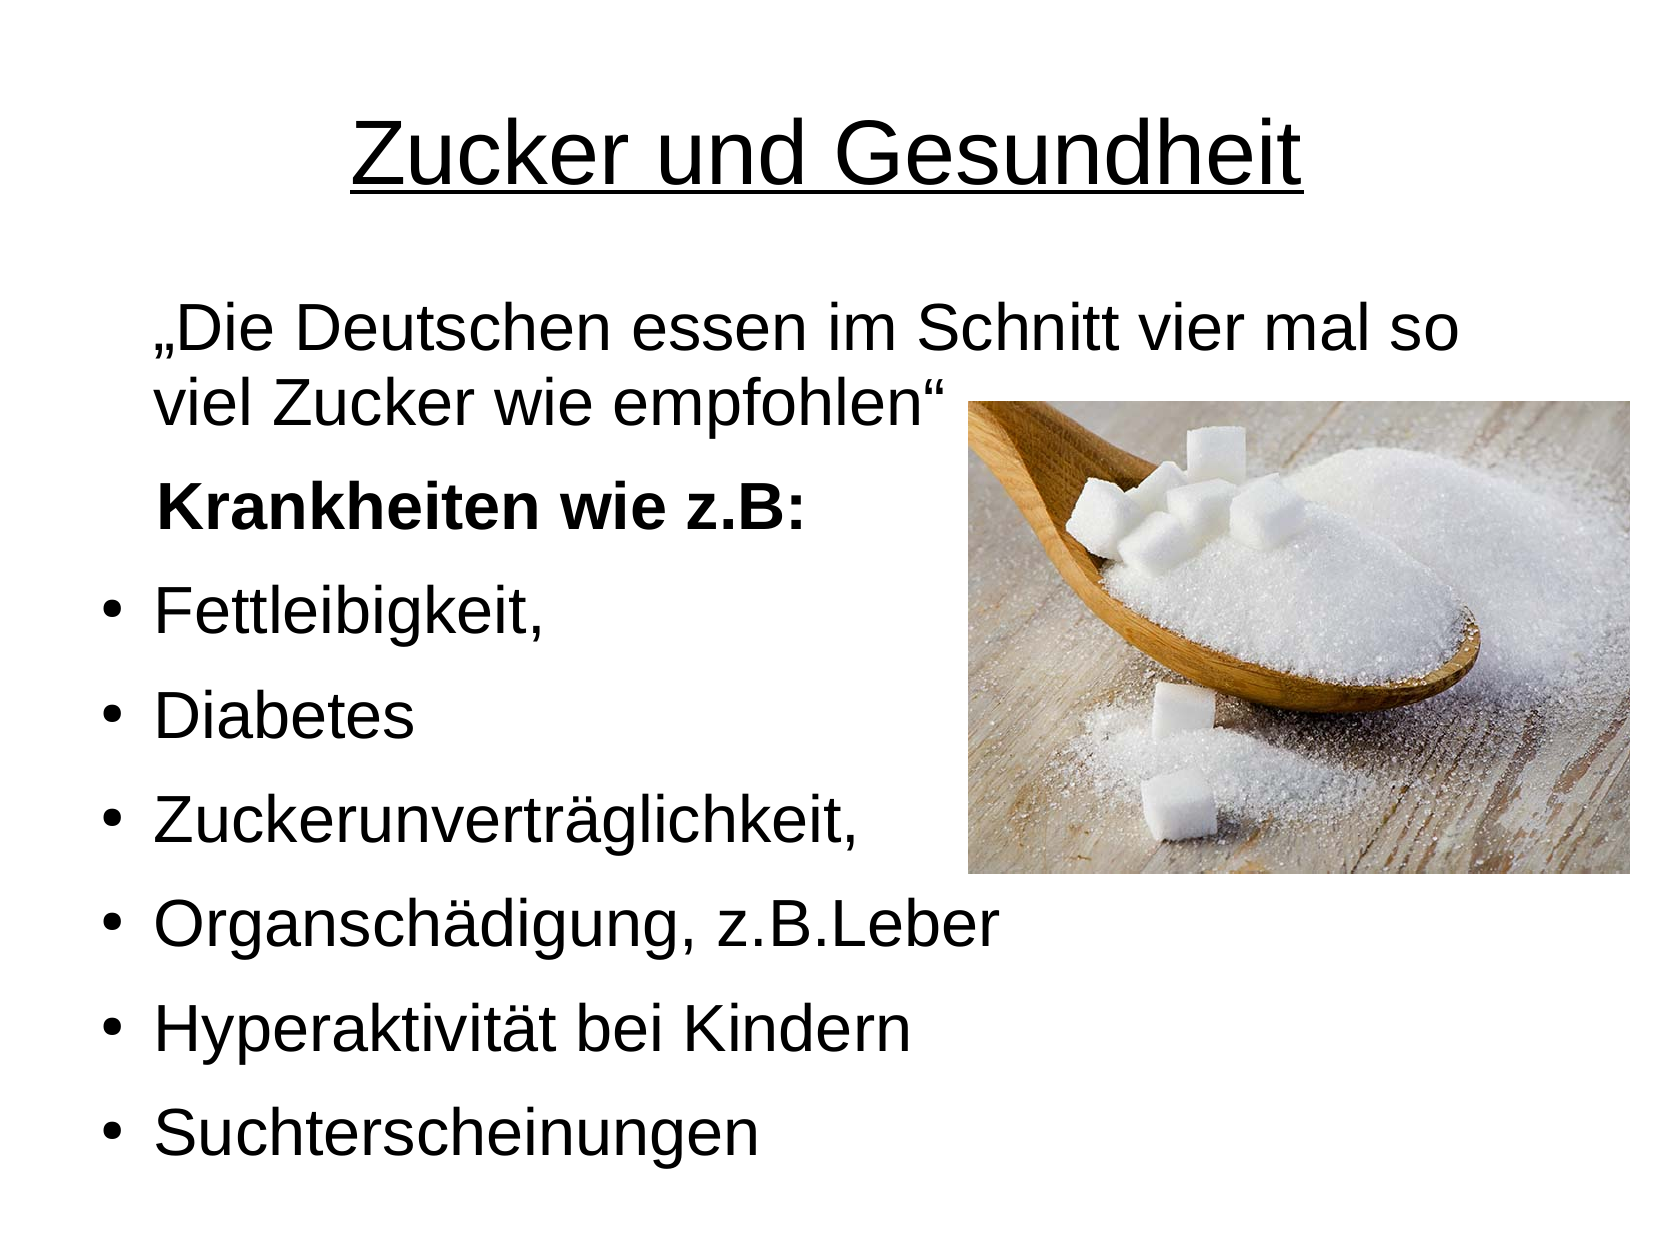

# Zucker und Gesundheit
„Die Deutschen essen im Schnitt vier mal so viel Zucker wie empfohlen“
 Krankheiten wie z.B:
Fettleibigkeit,
Diabetes
Zuckerunverträglichkeit,
Organschädigung, z.B.Leber
Hyperaktivität bei Kindern
Suchterscheinungen